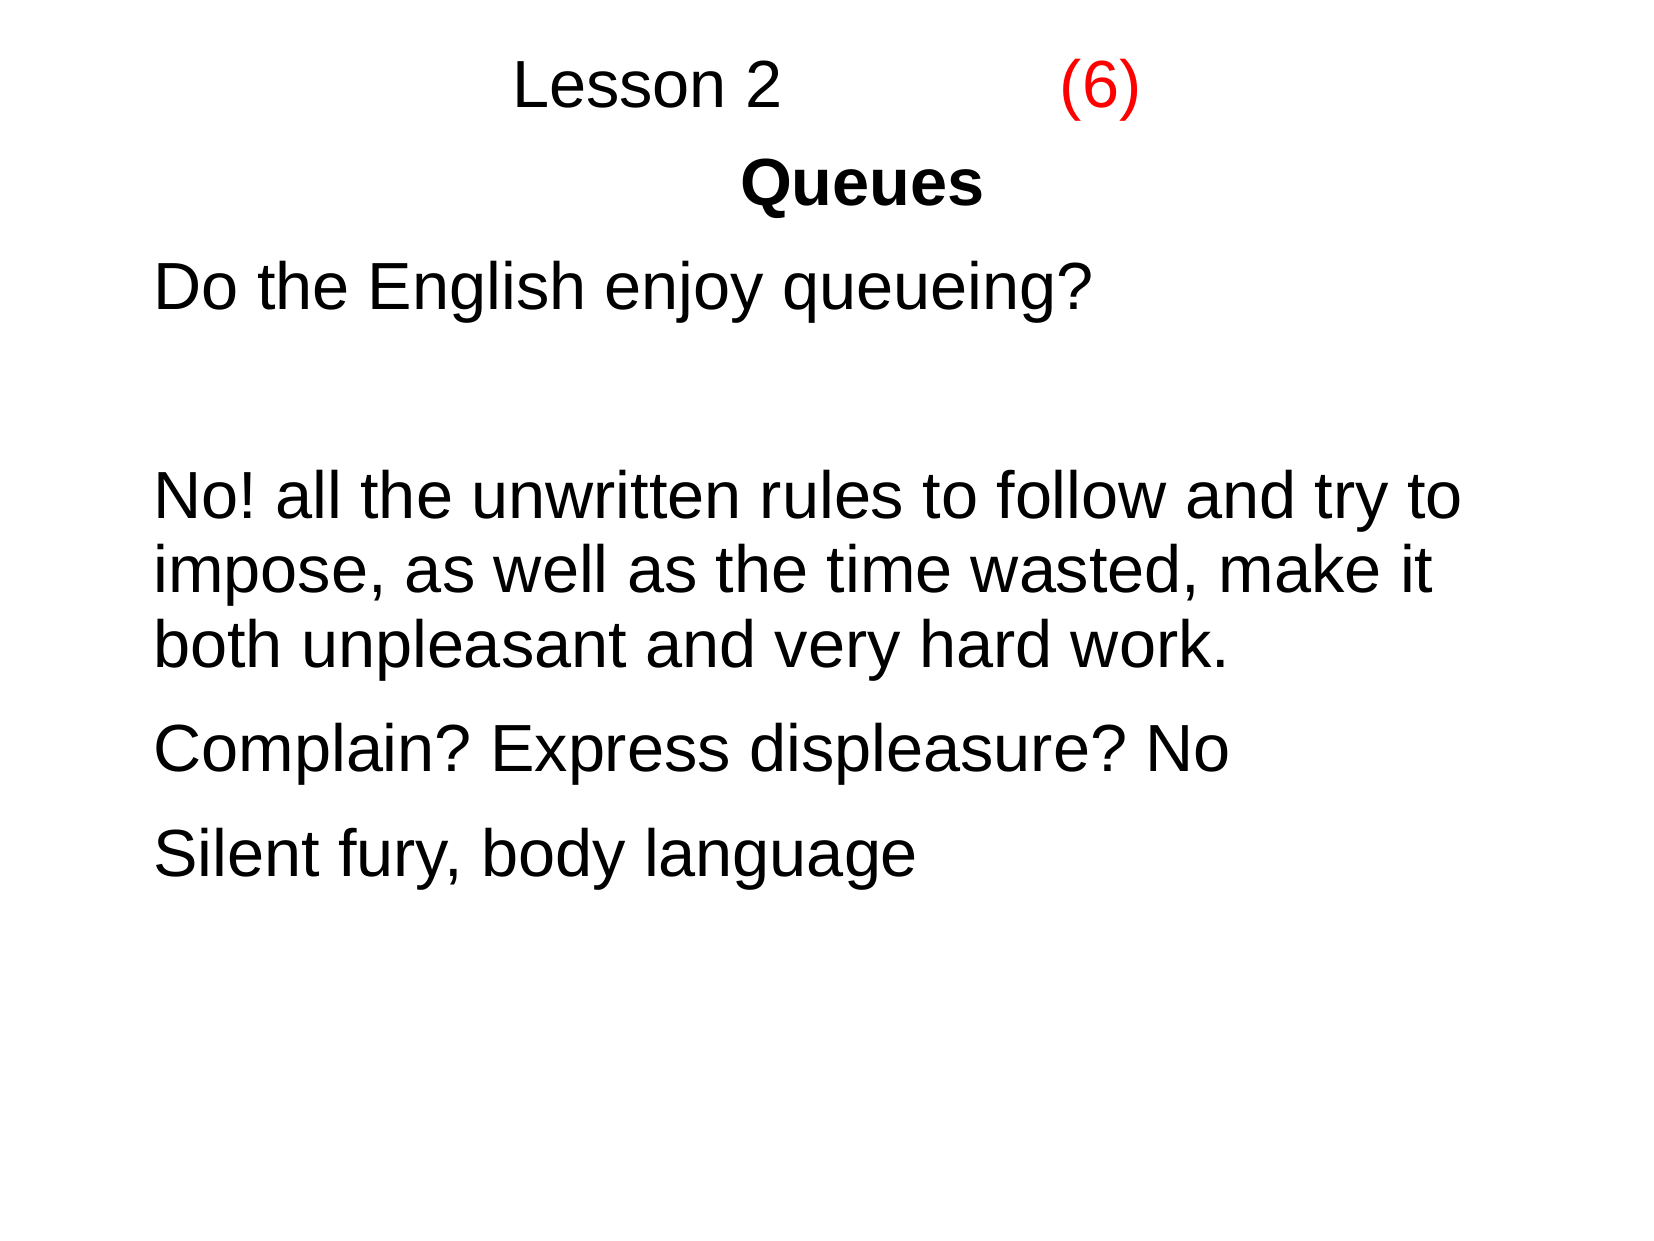

# Lesson 2 (6)
Queues
Do the English enjoy queueing?
No! all the unwritten rules to follow and try to impose, as well as the time wasted, make it both unpleasant and very hard work.
Complain? Express displeasure? No
Silent fury, body language